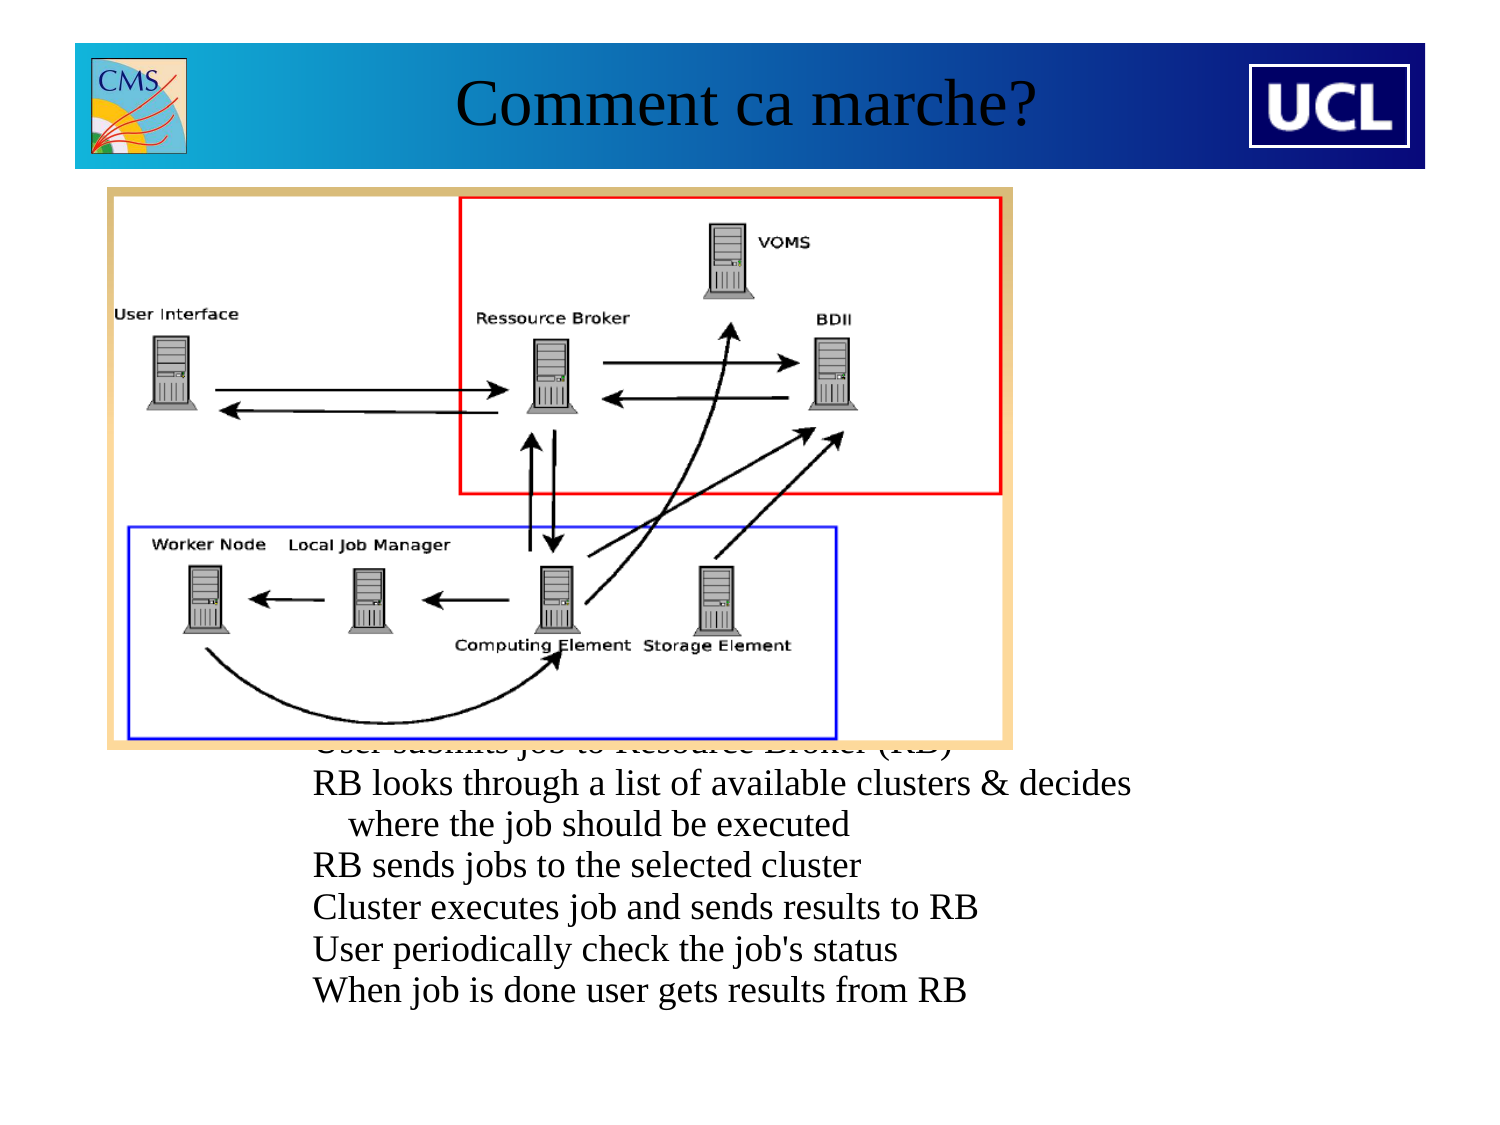

Comment ca marche?
User submits job to Resource Broker (RB)
RB looks through a list of available clusters & decides where the job should be executed
RB sends jobs to the selected cluster
Cluster executes job and sends results to RB
User periodically check the job's status
When job is done user gets results from RB